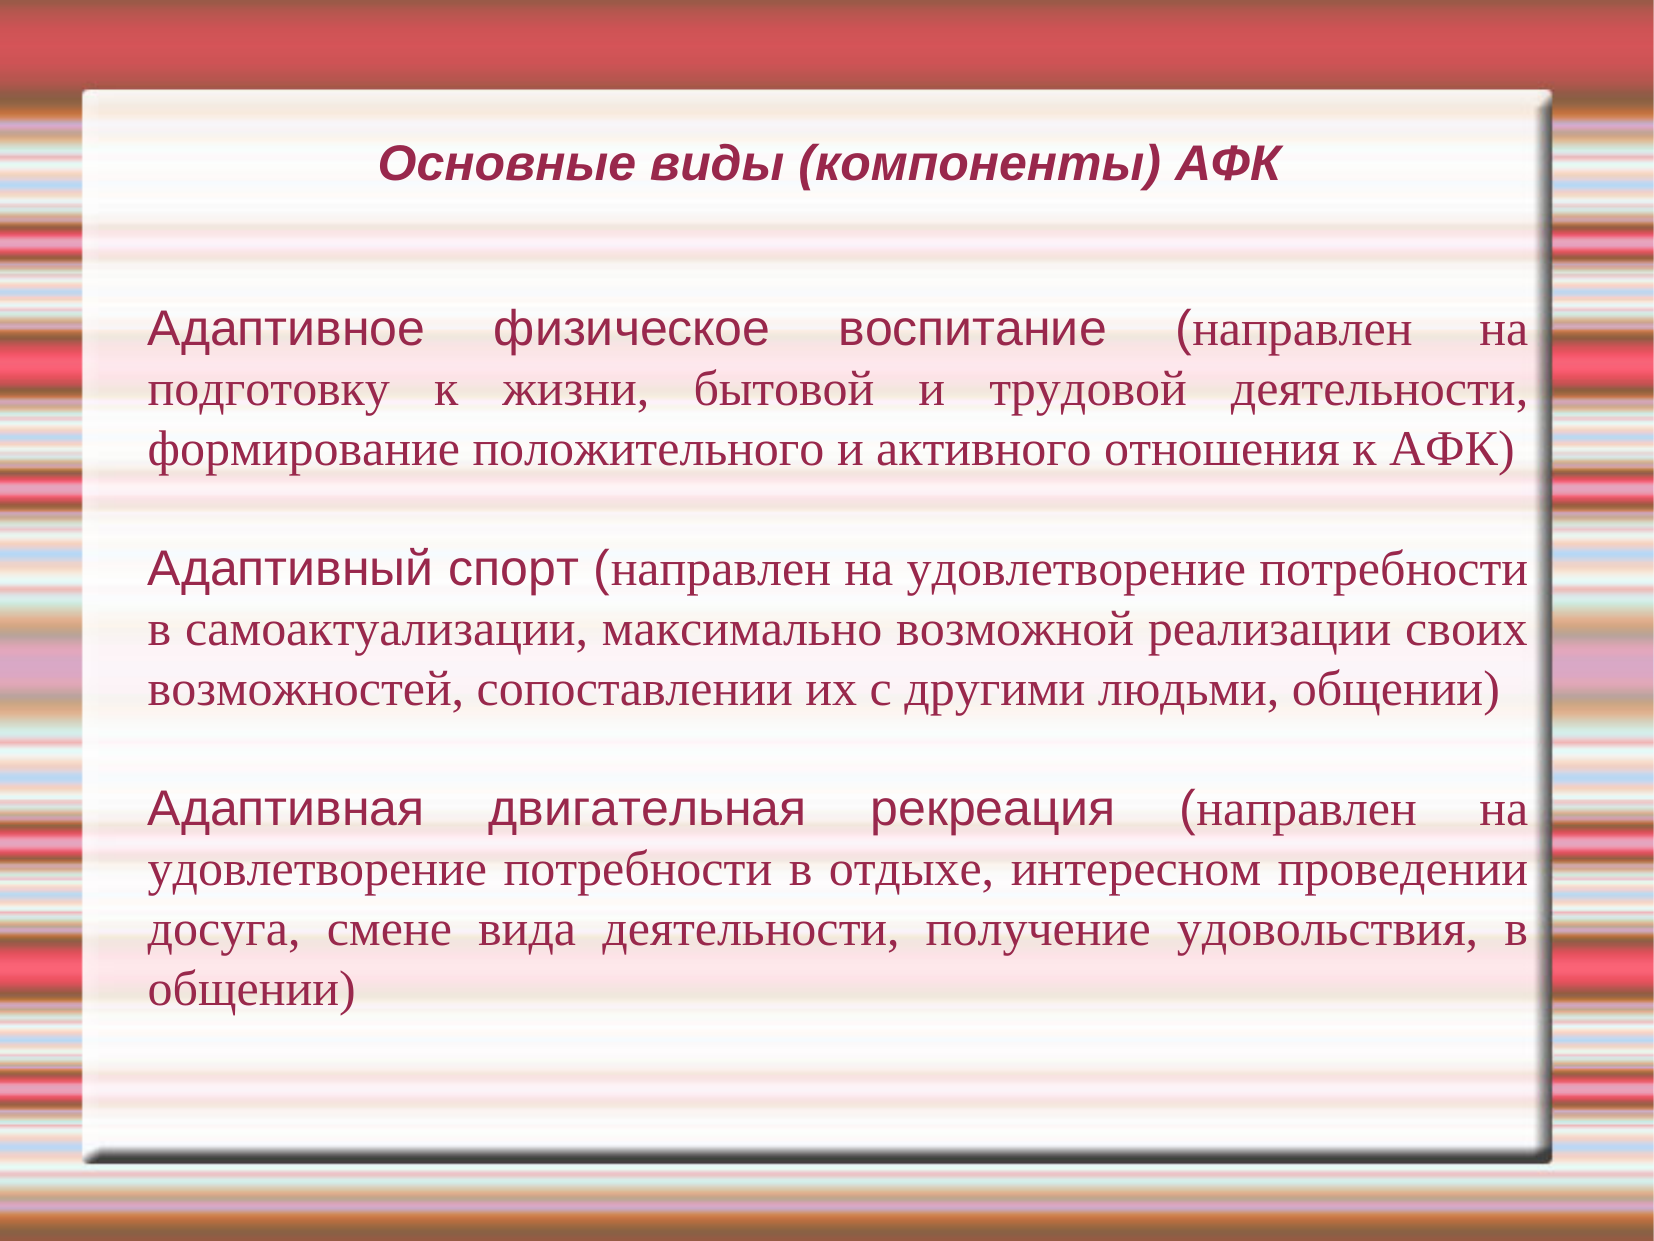

# Основные виды (компоненты) АФК
Адаптивное физическое воспитание (направлен на подготовку к жизни, бытовой и трудовой деятельности, формирование положительного и активного отношения к АФК)
Адаптивный спорт (направлен на удовлетворение потребности в самоактуализации, максимально возможной реализации своих возможностей, сопоставлении их с другими людьми, общении)
Адаптивная двигательная рекреация (направлен на удовлетворение потребности в отдыхе, интересном проведении досуга, смене вида деятельности, получение удовольствия, в общении)